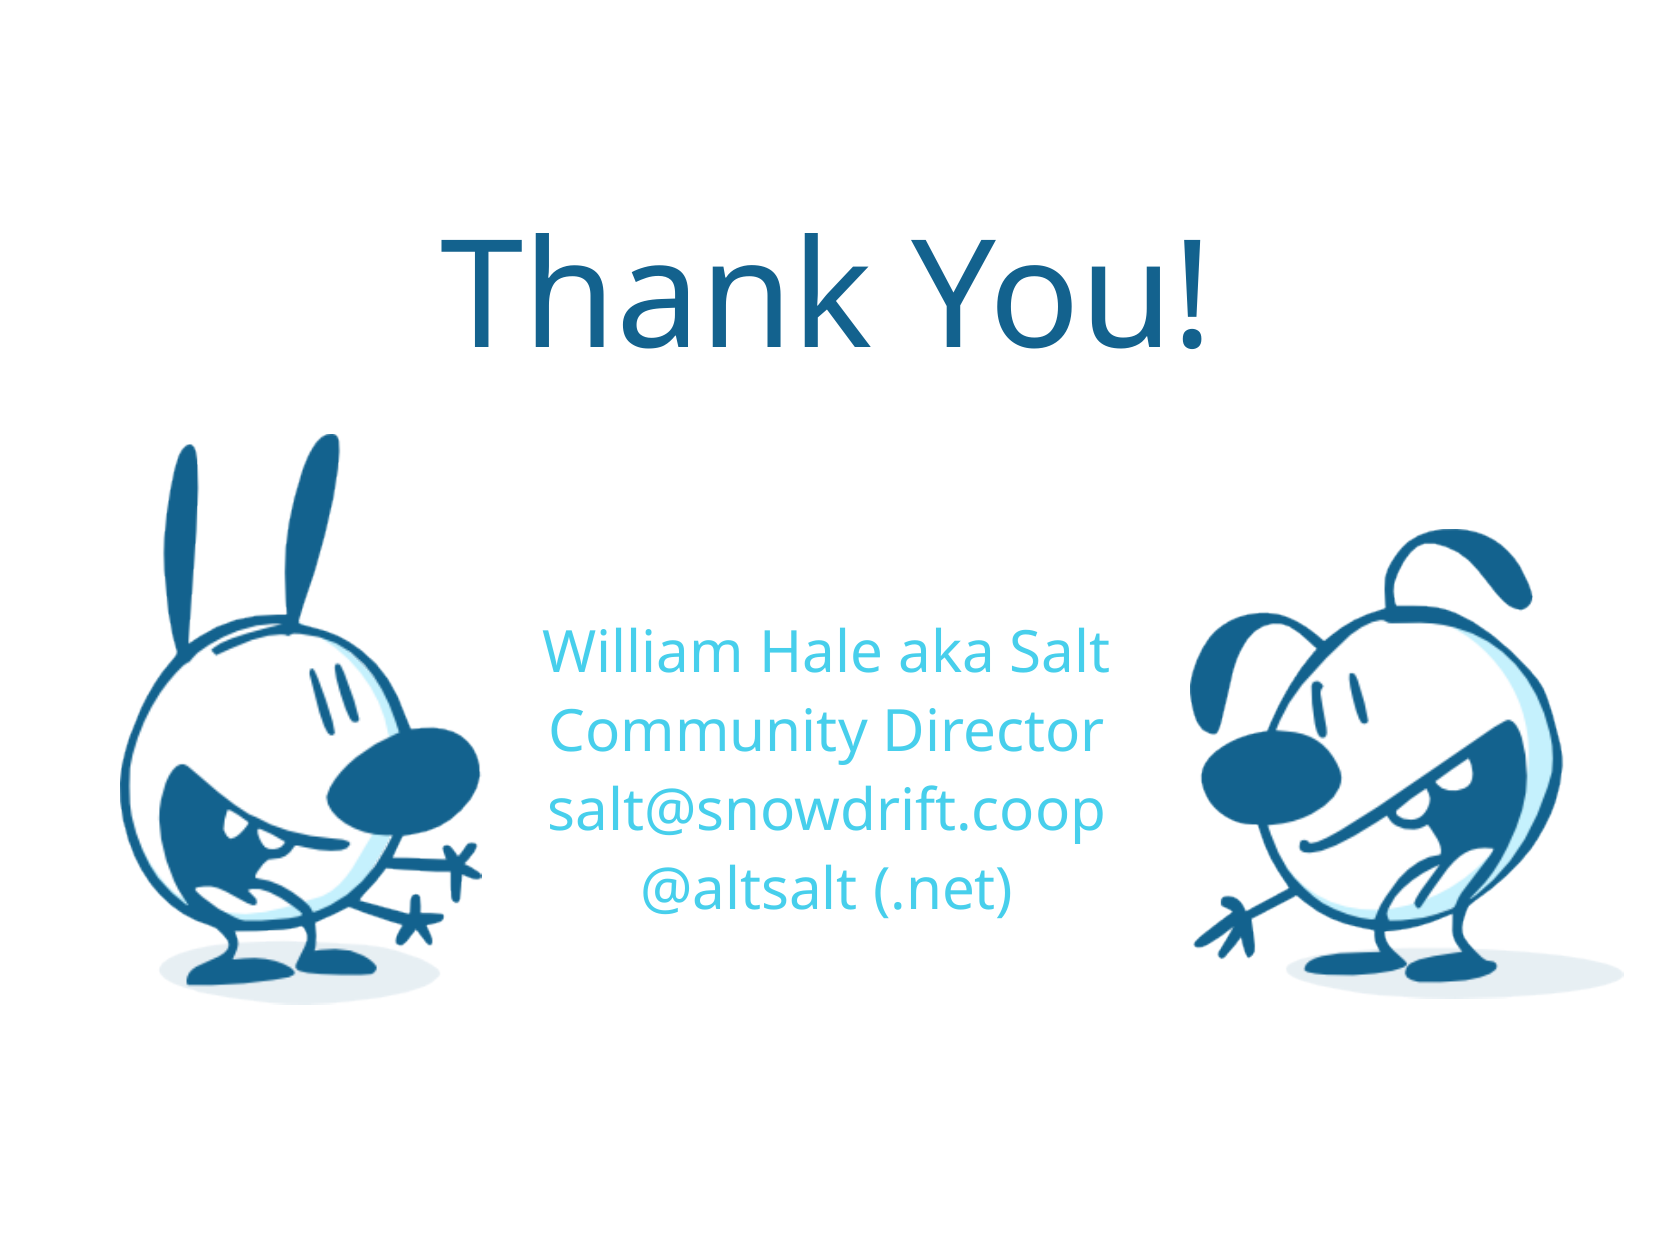

# Thank You!
William Hale aka Salt
Community Director
salt@snowdrift.coop
@altsalt (.net)